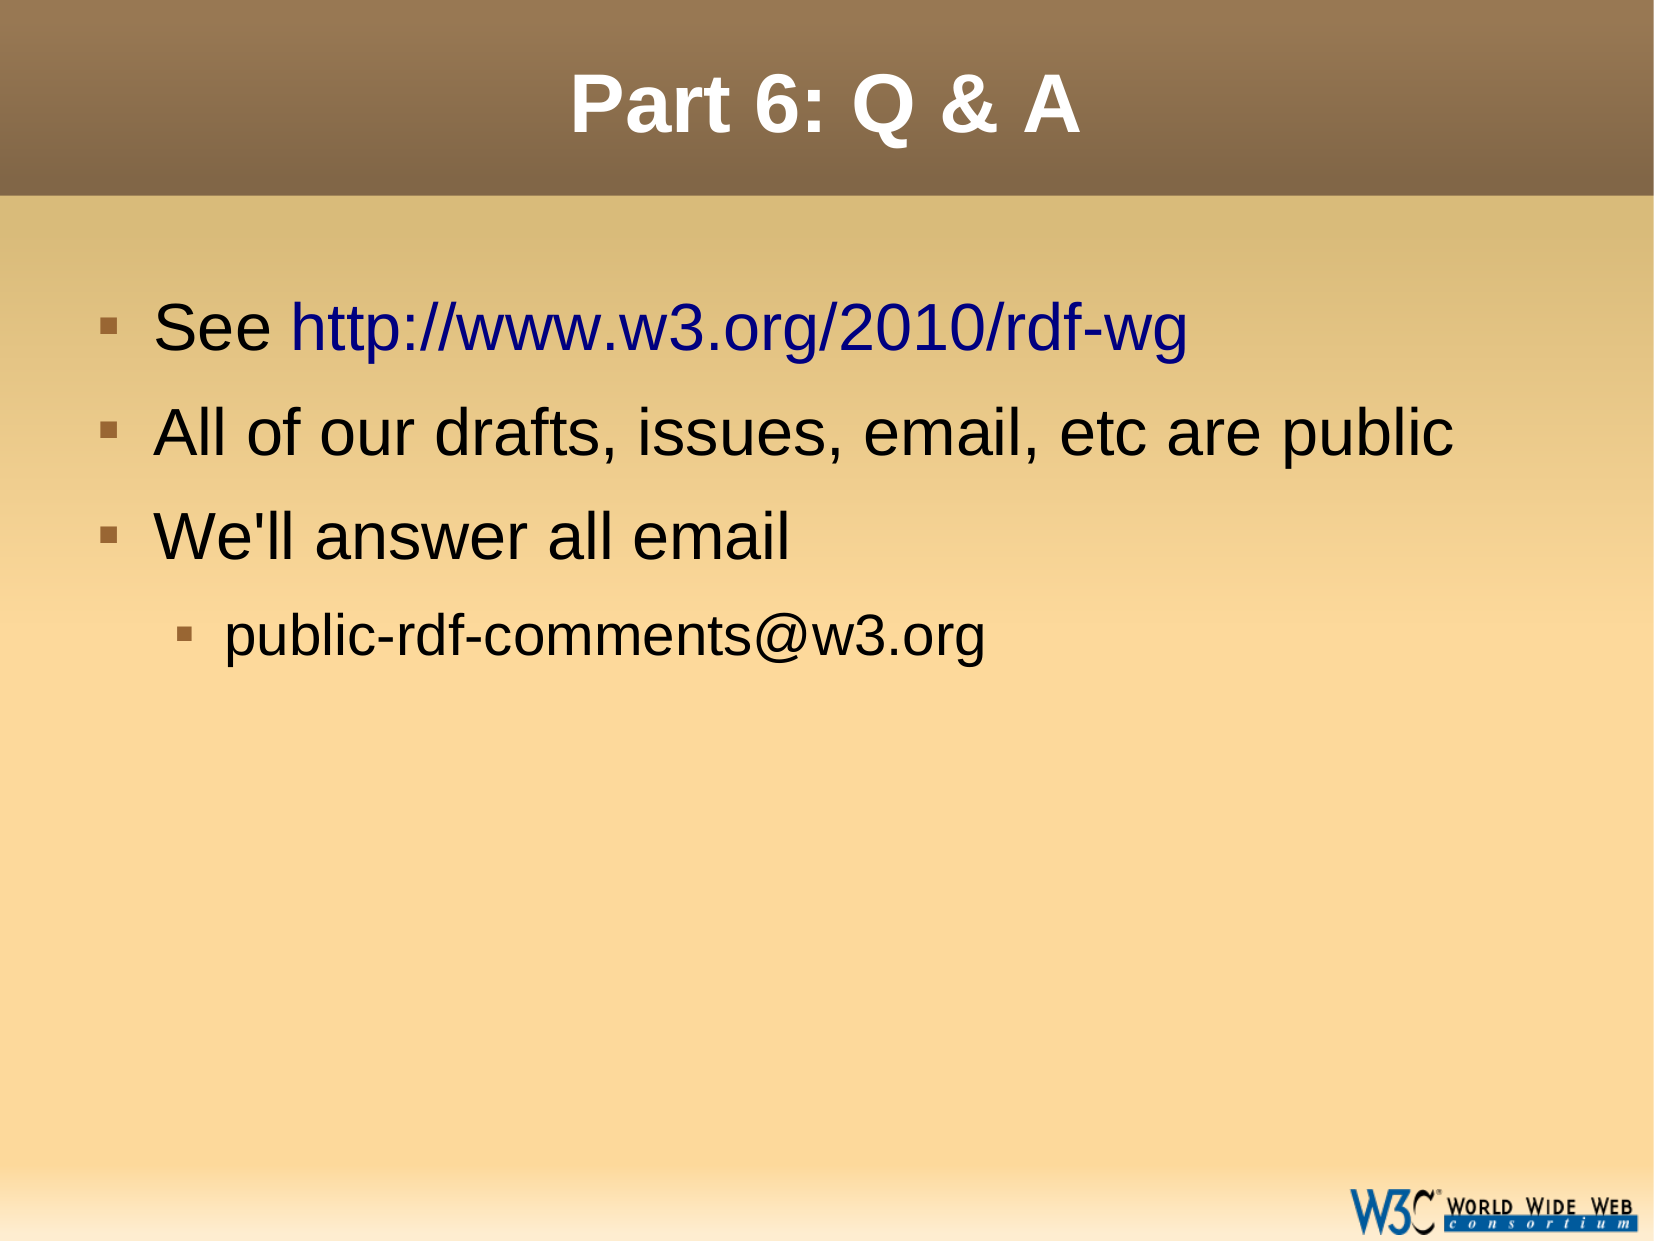

# Part 6: Q & A
See http://www.w3.org/2010/rdf-wg
All of our drafts, issues, email, etc are public
We'll answer all email
public-rdf-comments@w3.org